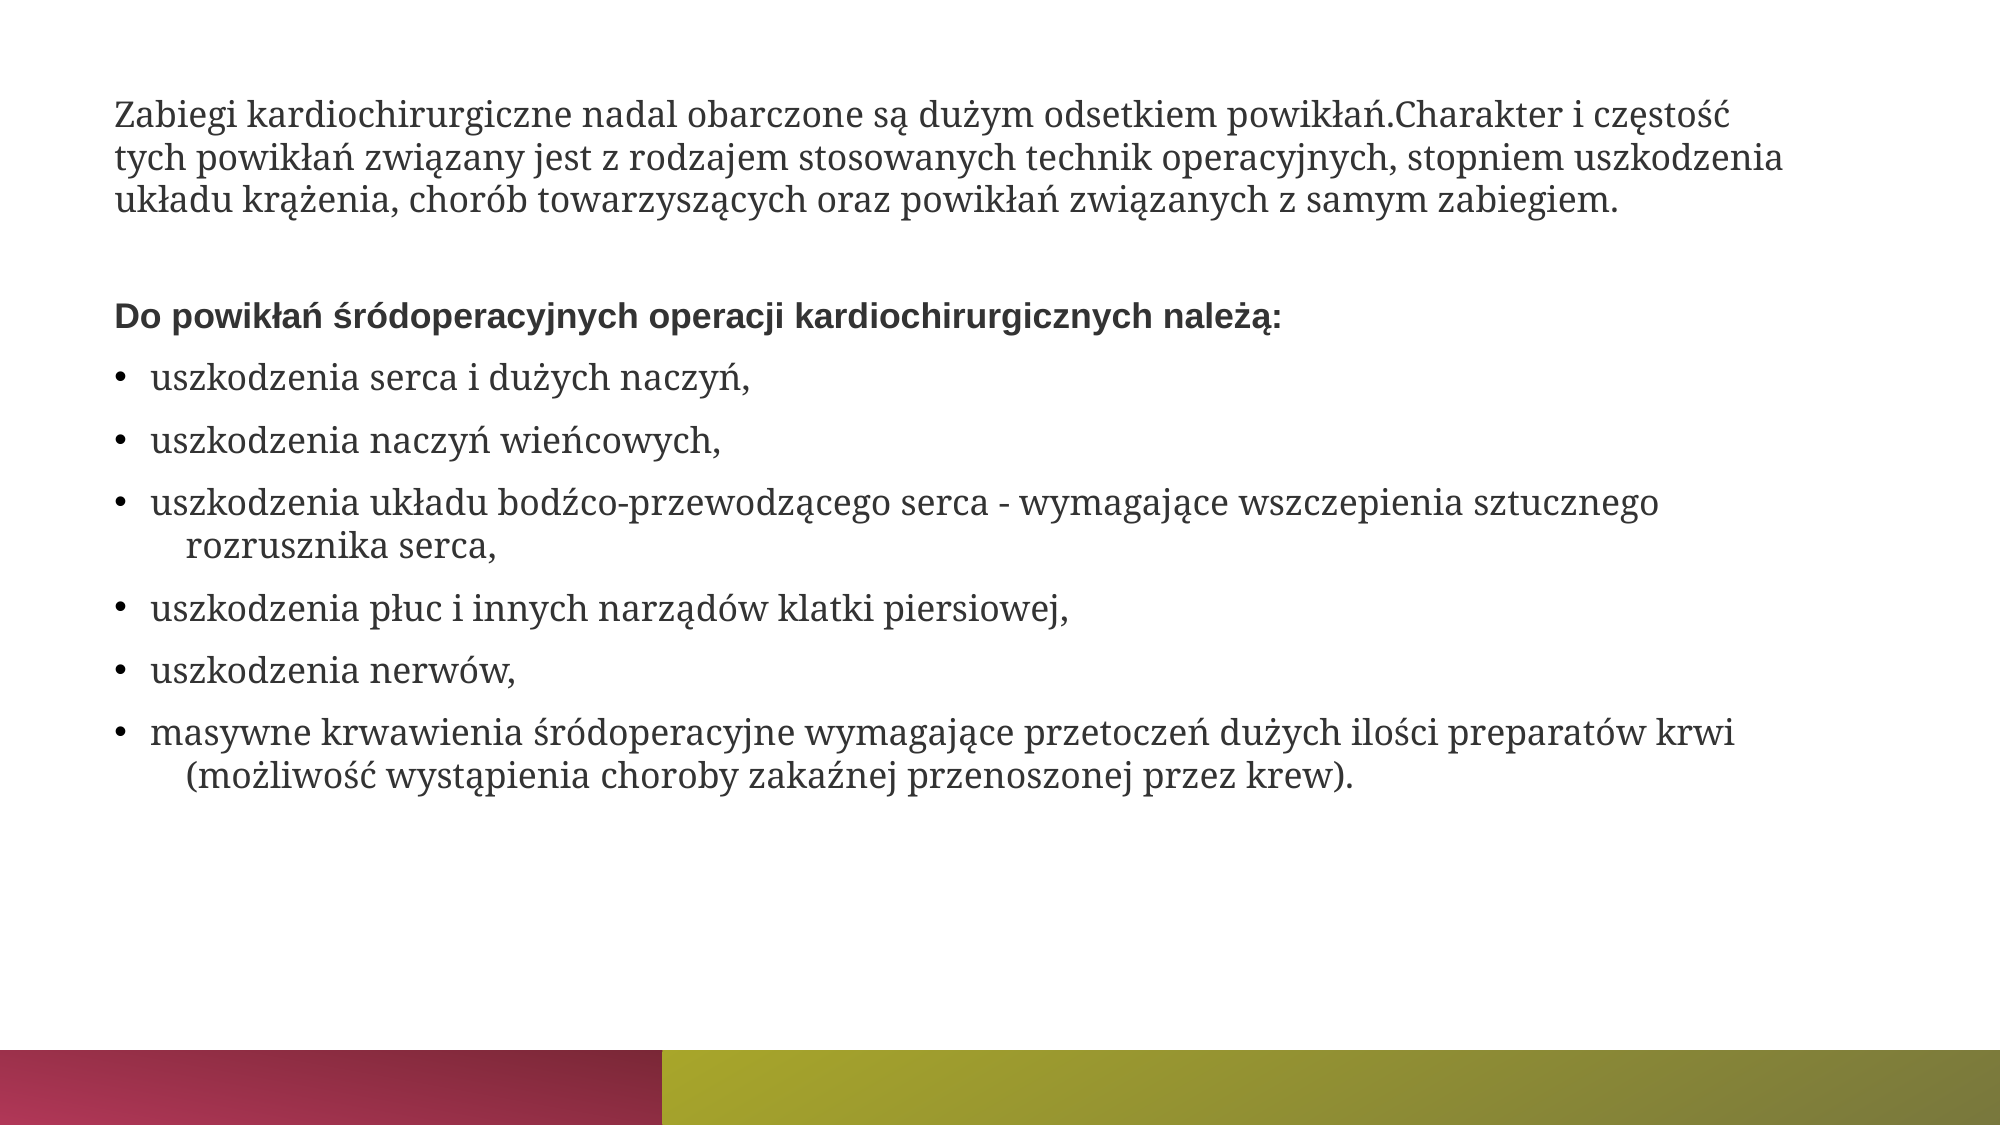

# Zabiegi kardiochirurgiczne nadal obarczone są dużym odsetkiem powikłań.Charakter i częstość tych powikłań związany jest z rodzajem stosowanych technik operacyjnych, stopniem uszkodzenia układu krążenia, chorób towarzyszących oraz powikłań związanych z samym zabiegiem.
Do powikłań śródoperacyjnych operacji kardiochirurgicznych należą:
uszkodzenia serca i dużych naczyń,
uszkodzenia naczyń wieńcowych,
uszkodzenia układu bodźco-przewodzącego serca - wymagające wszczepienia sztucznego rozrusznika serca,
uszkodzenia płuc i innych narządów klatki piersiowej,
uszkodzenia nerwów,
masywne krwawienia śródoperacyjne wymagające przetoczeń dużych ilości preparatów krwi (możliwość wystąpienia choroby zakaźnej przenoszonej przez krew).